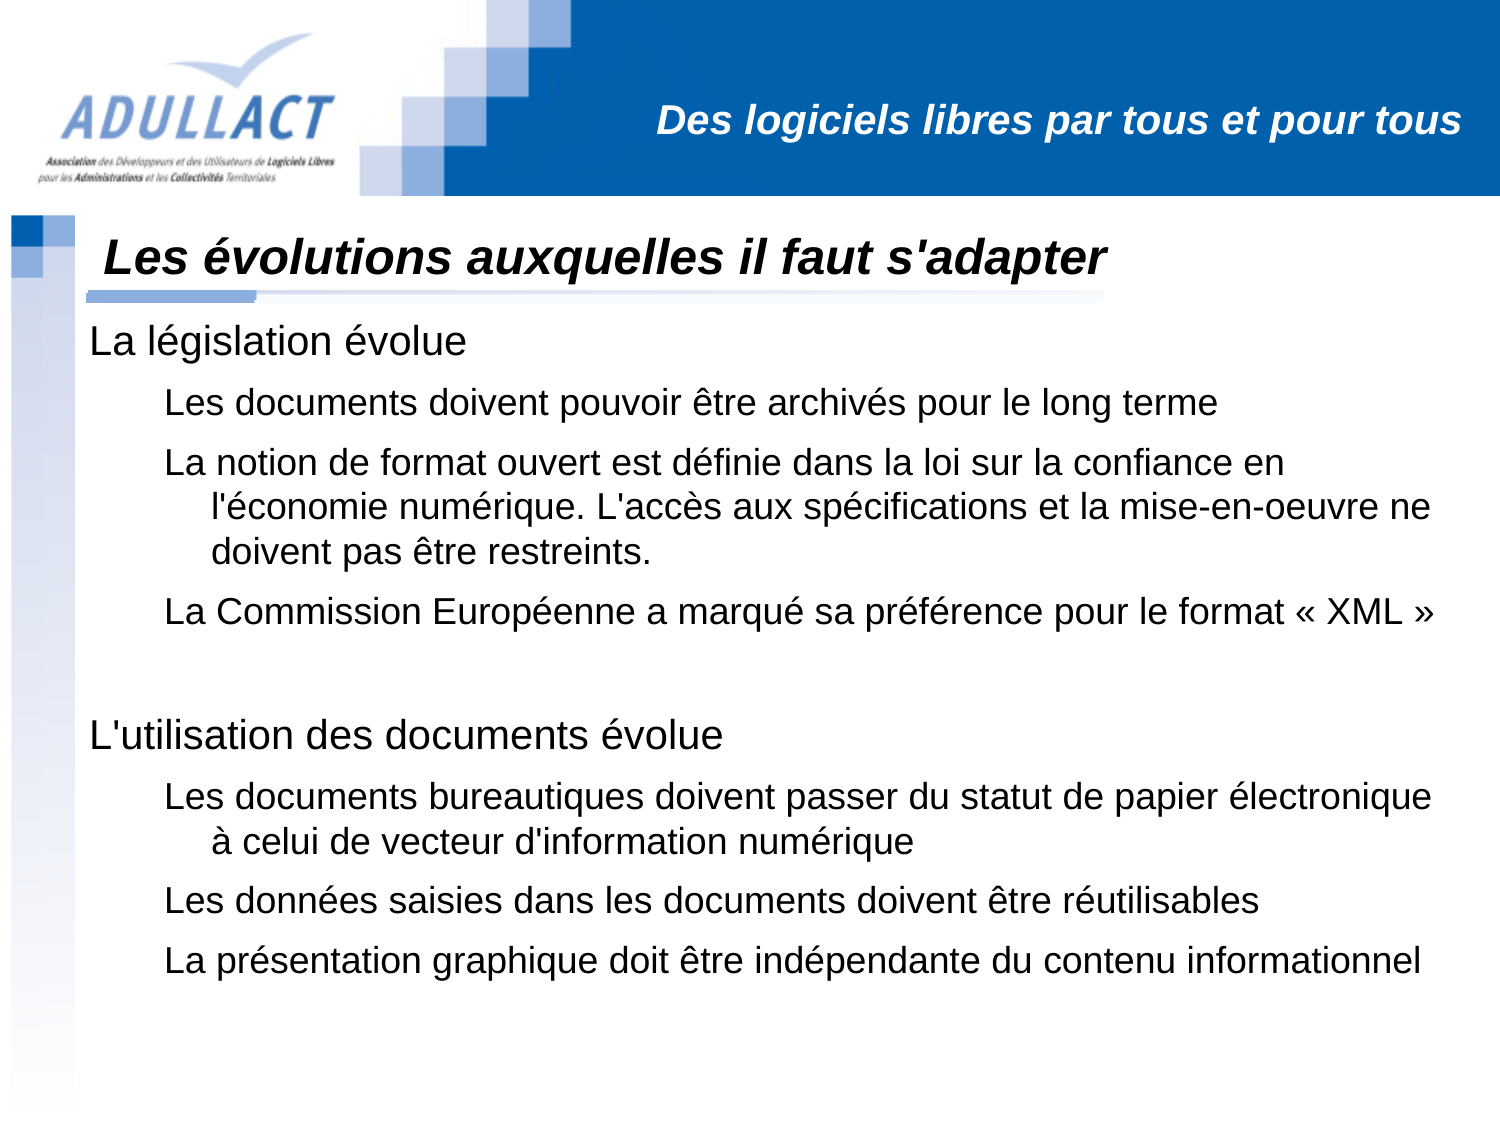

Les évolutions auxquelles il faut s'adapter
# La législation évolue
Les documents doivent pouvoir être archivés pour le long terme
La notion de format ouvert est définie dans la loi sur la confiance en l'économie numérique. L'accès aux spécifications et la mise-en-oeuvre ne doivent pas être restreints.
La Commission Européenne a marqué sa préférence pour le format « XML »
L'utilisation des documents évolue
Les documents bureautiques doivent passer du statut de papier électronique à celui de vecteur d'information numérique
Les données saisies dans les documents doivent être réutilisables
La présentation graphique doit être indépendante du contenu informationnel